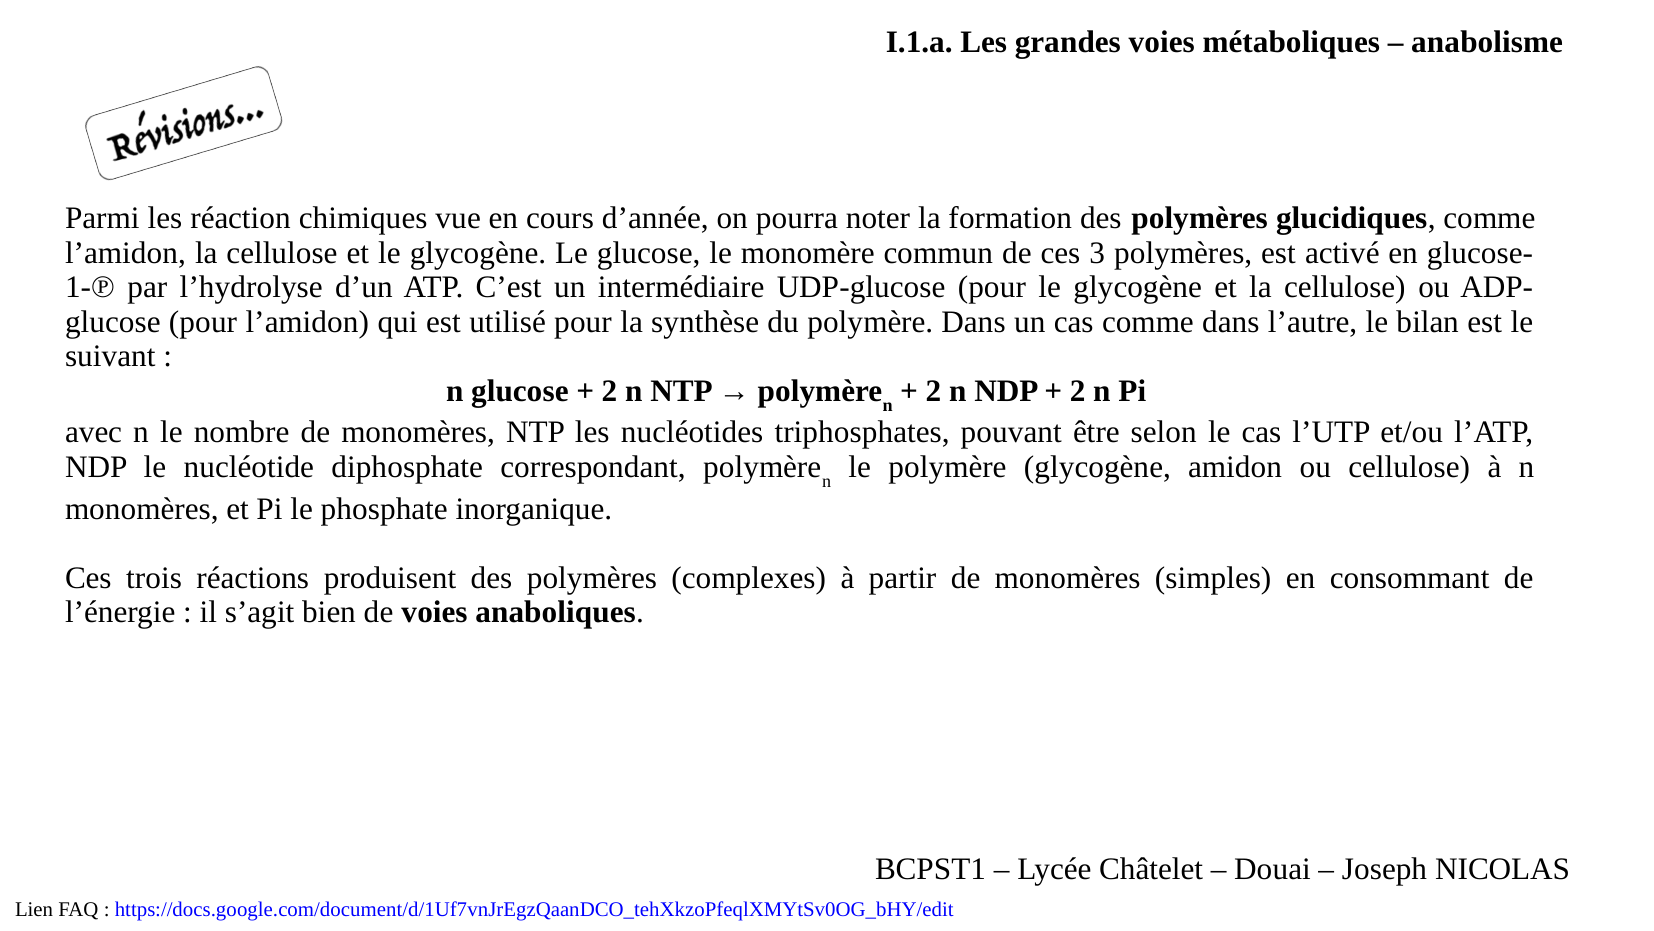

I.1.a. Les grandes voies métaboliques – anabolisme
Parmi les réaction chimiques vue en cours d’année, on pourra noter la formation des polymères glucidiques, comme l’amidon, la cellulose et le glycogène. Le glucose, le monomère commun de ces 3 polymères, est activé en glucose-1-℗ par l’hydrolyse d’un ATP. C’est un intermédiaire UDP-glucose (pour le glycogène et la cellulose) ou ADP-glucose (pour l’amidon) qui est utilisé pour la synthèse du polymère. Dans un cas comme dans l’autre, le bilan est le suivant :
n glucose + 2 n NTP → polymèren + 2 n NDP + 2 n Pi
avec n le nombre de monomères, NTP les nucléotides triphosphates, pouvant être selon le cas l’UTP et/ou l’ATP, NDP le nucléotide diphosphate correspondant, polymèren le polymère (glycogène, amidon ou cellulose) à n monomères, et Pi le phosphate inorganique.
Ces trois réactions produisent des polymères (complexes) à partir de monomères (simples) en consommant de l’énergie : il s’agit bien de voies anaboliques.
BCPST1 – Lycée Châtelet – Douai – Joseph NICOLAS
Lien FAQ : https://docs.google.com/document/d/1Uf7vnJrEgzQaanDCO_tehXkzoPfeqlXMYtSv0OG_bHY/edit